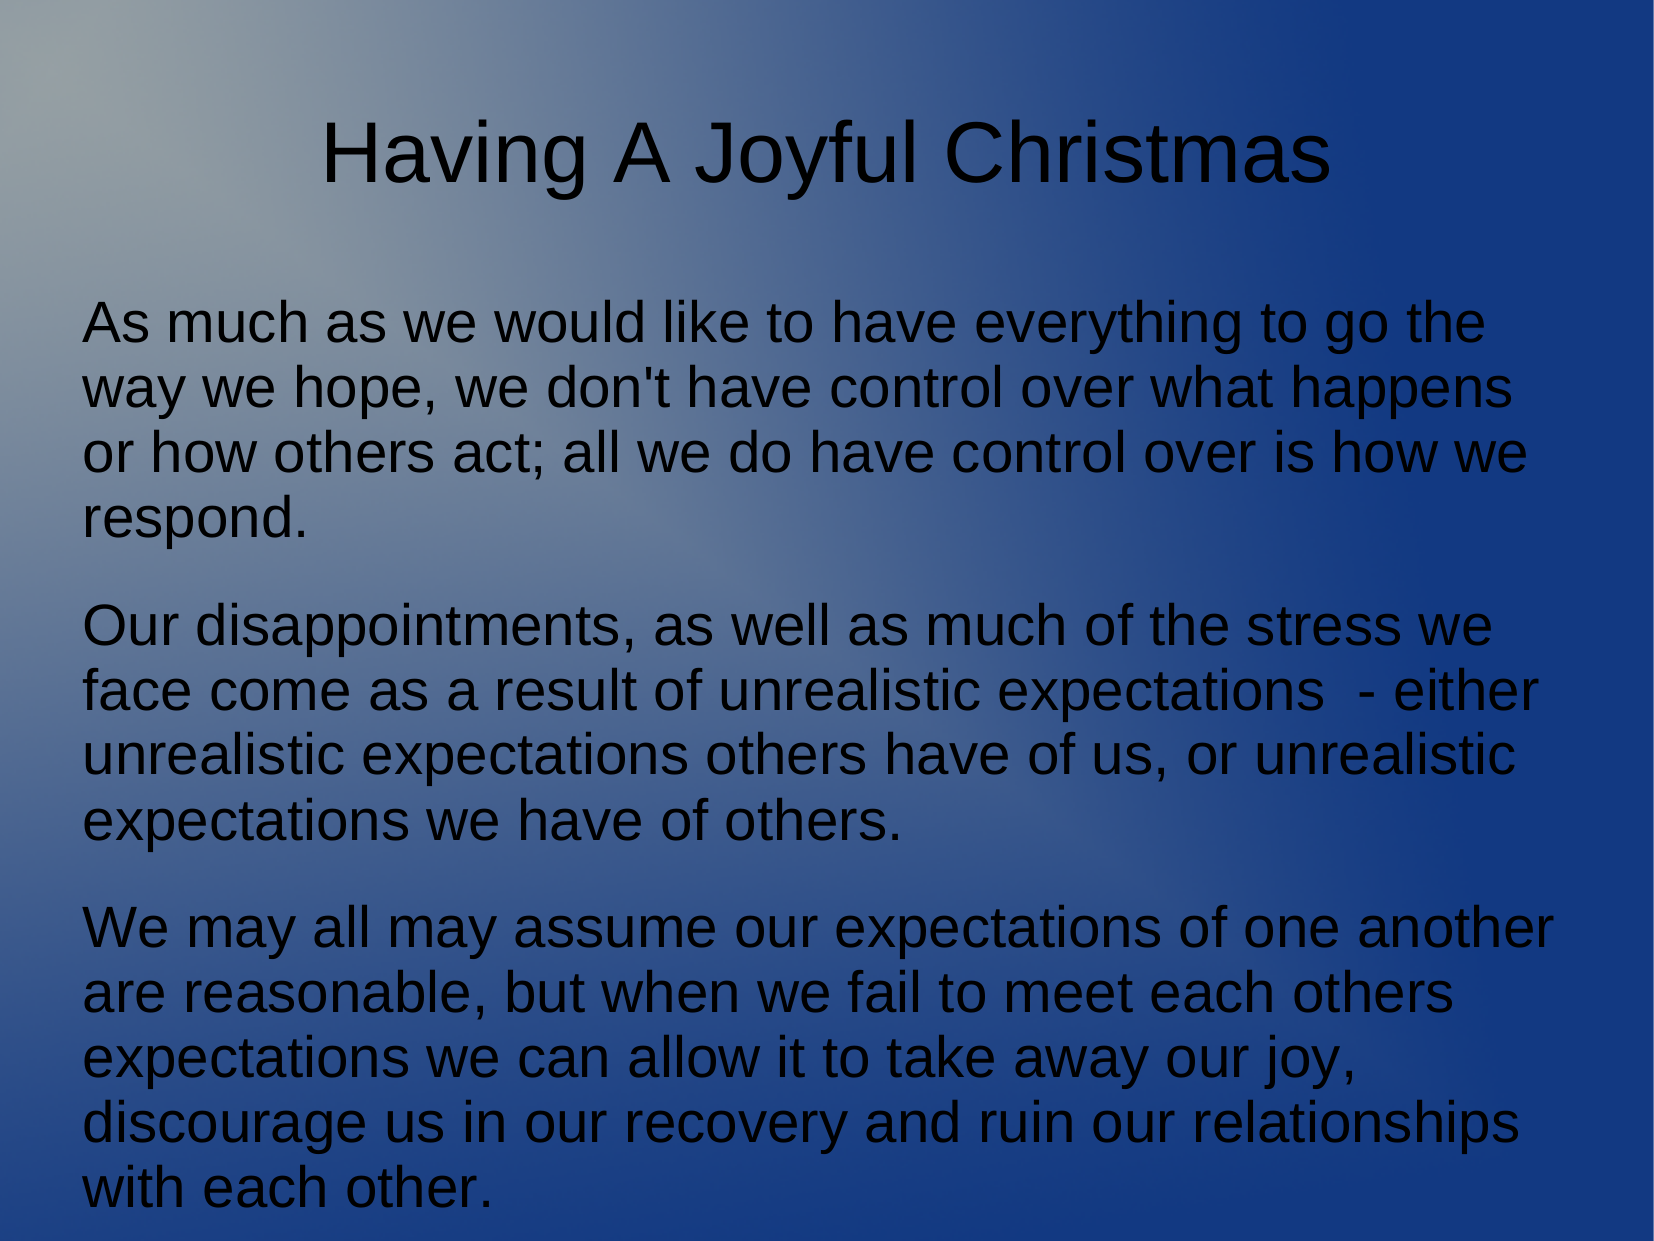

# Having A Joyful Christmas
As much as we would like to have everything to go the way we hope, we don't have control over what happens or how others act; all we do have control over is how we respond.
Our disappointments, as well as much of the stress we face come as a result of unrealistic expectations - either unrealistic expectations others have of us, or unrealistic expectations we have of others.
We may all may assume our expectations of one another are reasonable, but when we fail to meet each others expectations we can allow it to take away our joy, discourage us in our recovery and ruin our relationships with each other.